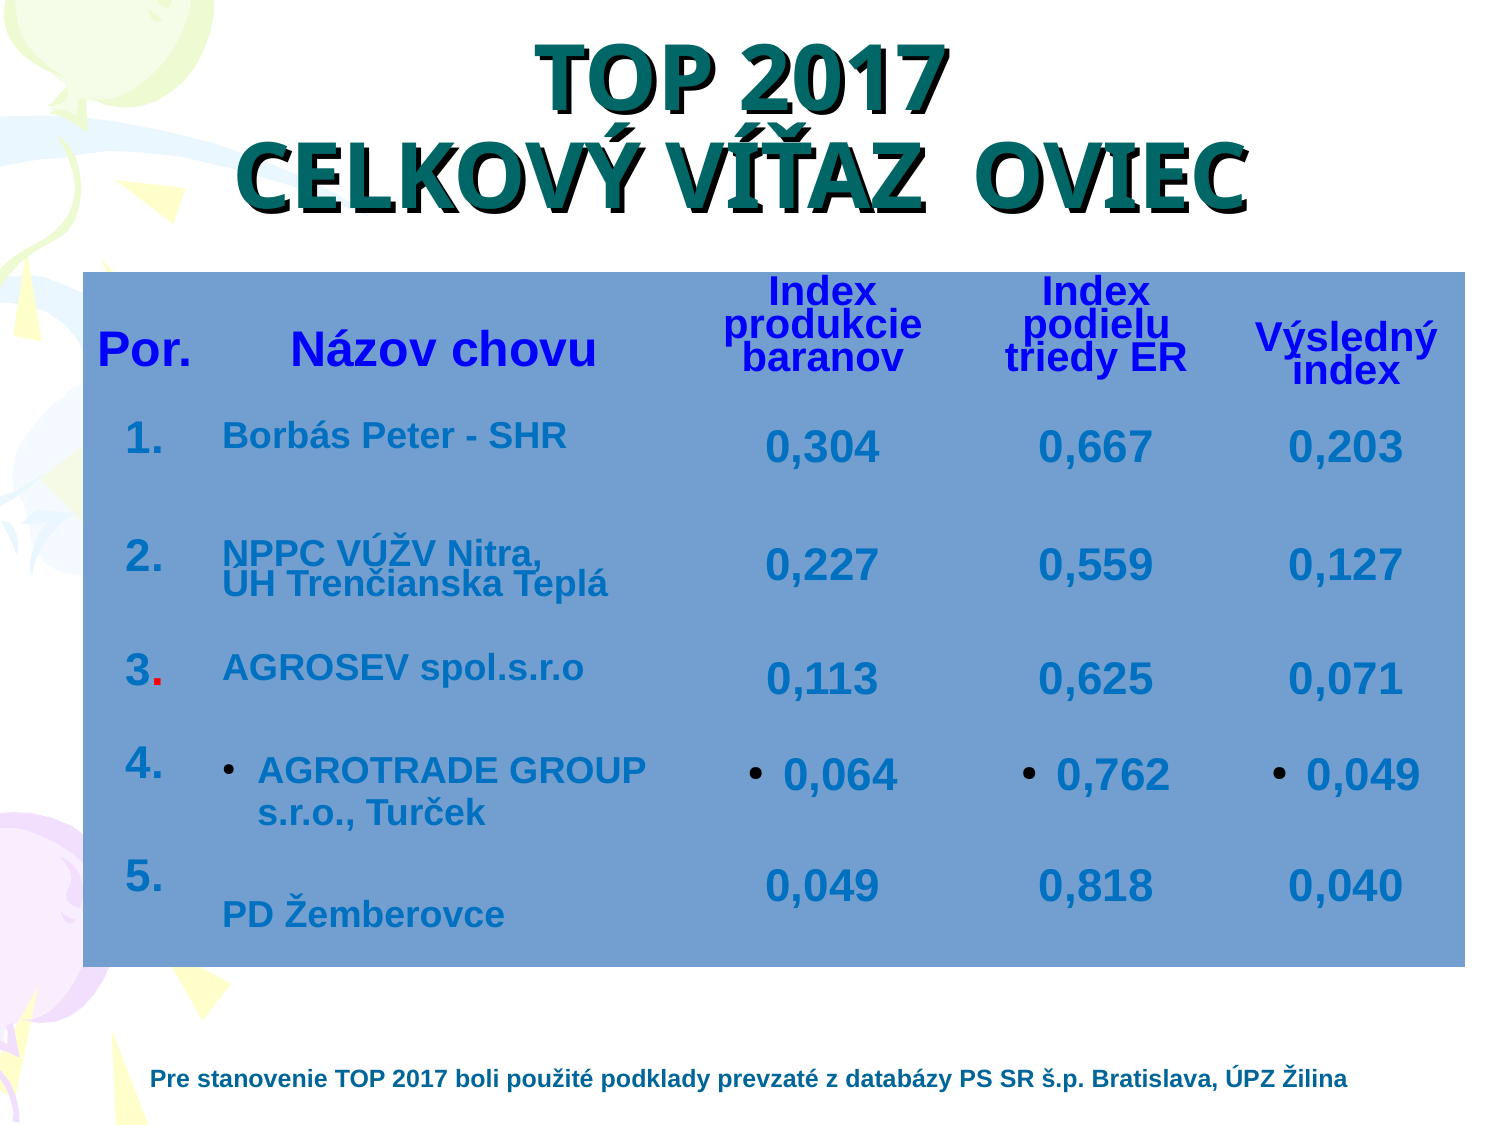

TOP 2017
CELKOVÝ VÍŤAZ OVIEC
| Por. | Názov chovu | Index produkcie baranov | Index podielu triedy ER | Výsledný index |
| --- | --- | --- | --- | --- |
| 1. | Borbás Peter - SHR | 0,304 | 0,667 | 0,203 |
| 2. | NPPC VÚŽV Nitra, ÚH Trenčianska Teplá | 0,227 | 0,559 | 0,127 |
| 3. | AGROSEV spol.s.r.o | 0,113 | 0,625 | 0,071 |
| 4. | AGROTRADE GROUP s.r.o., Turček | 0,064 | 0,762 | 0,049 |
| 5. | PD Žemberovce | 0,049 | 0,818 | 0,040 |
Pre stanovenie TOP 2017 boli použité podklady prevzaté z databázy PS SR š.p. Bratislava, ÚPZ Žilina